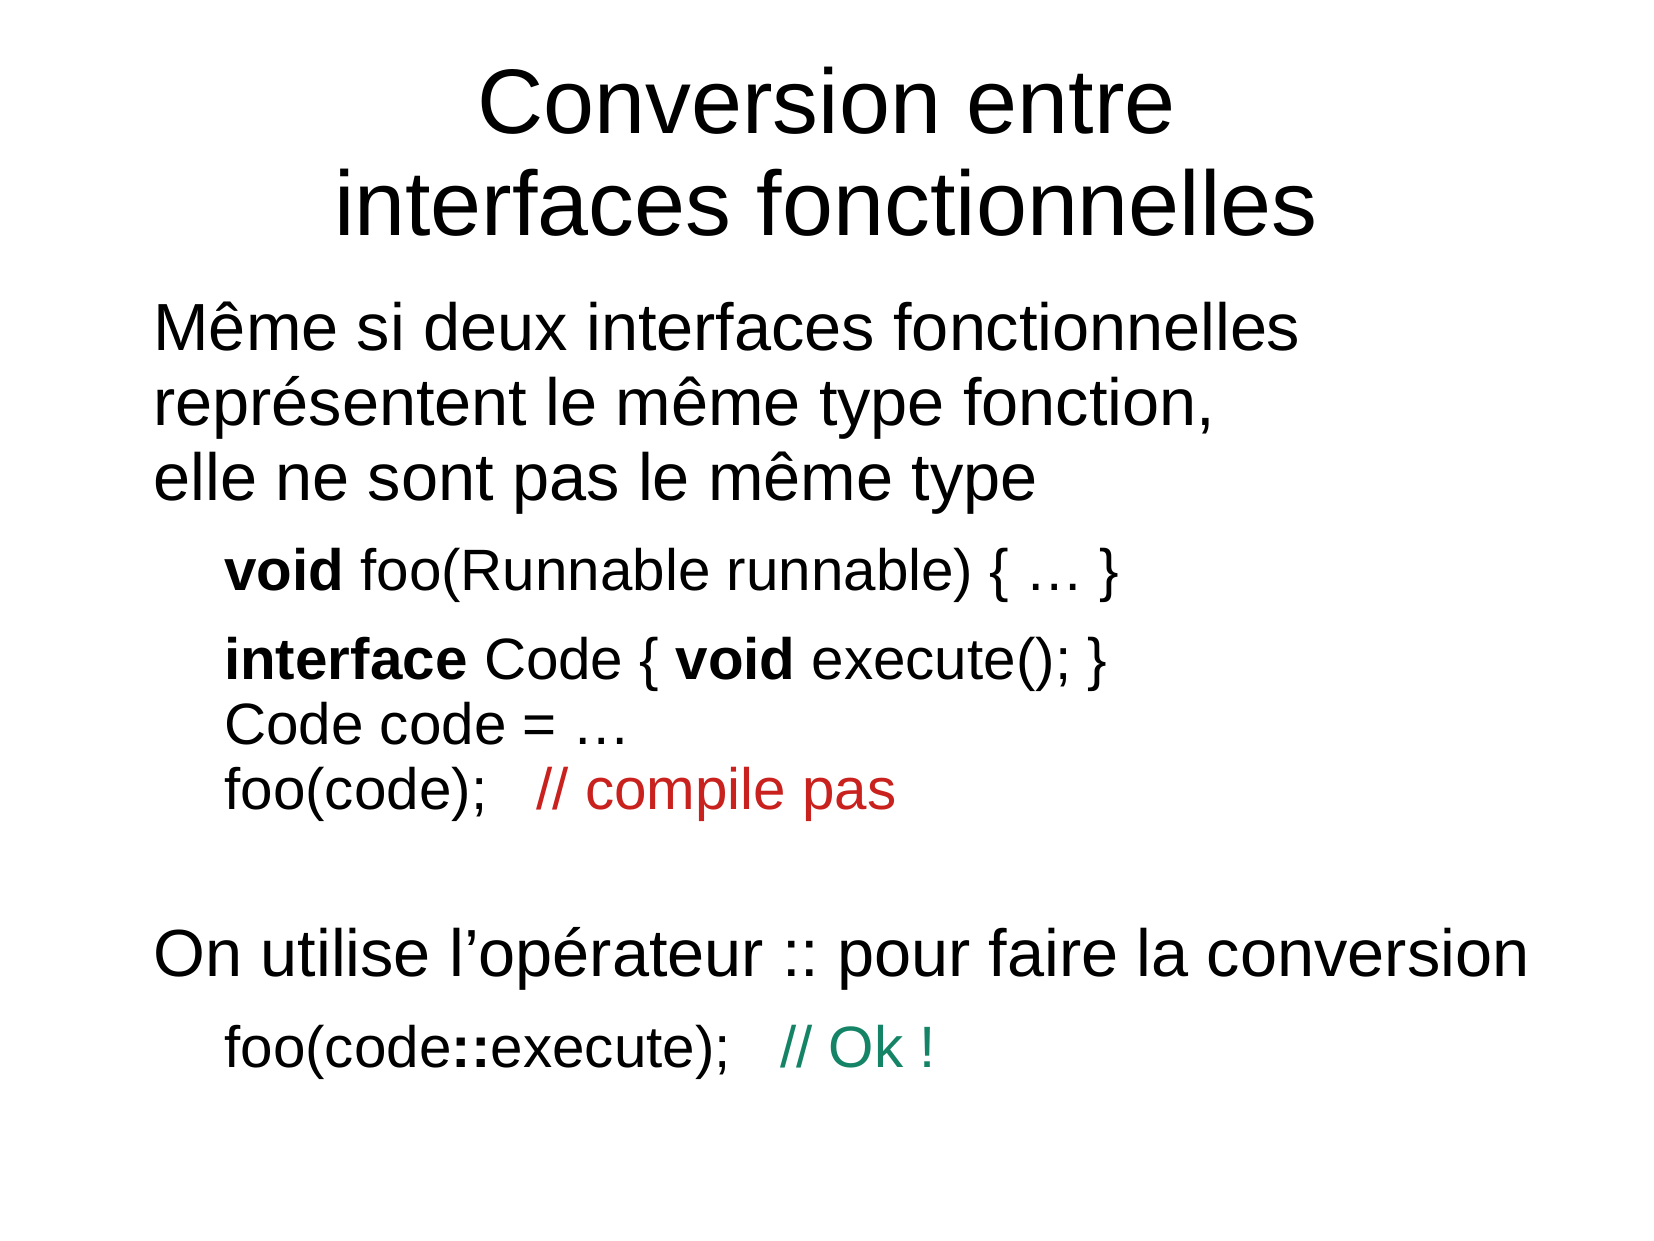

# Conversion entre interfaces fonctionnelles
Même si deux interfaces fonctionnelles représentent le même type fonction,
elle ne sont pas le même type
void foo(Runnable runnable) { … }
interface Code { void execute(); }
Code code = …
foo(code); // compile pas
On utilise l’opérateur :: pour faire la conversion
foo(code::execute); // Ok !